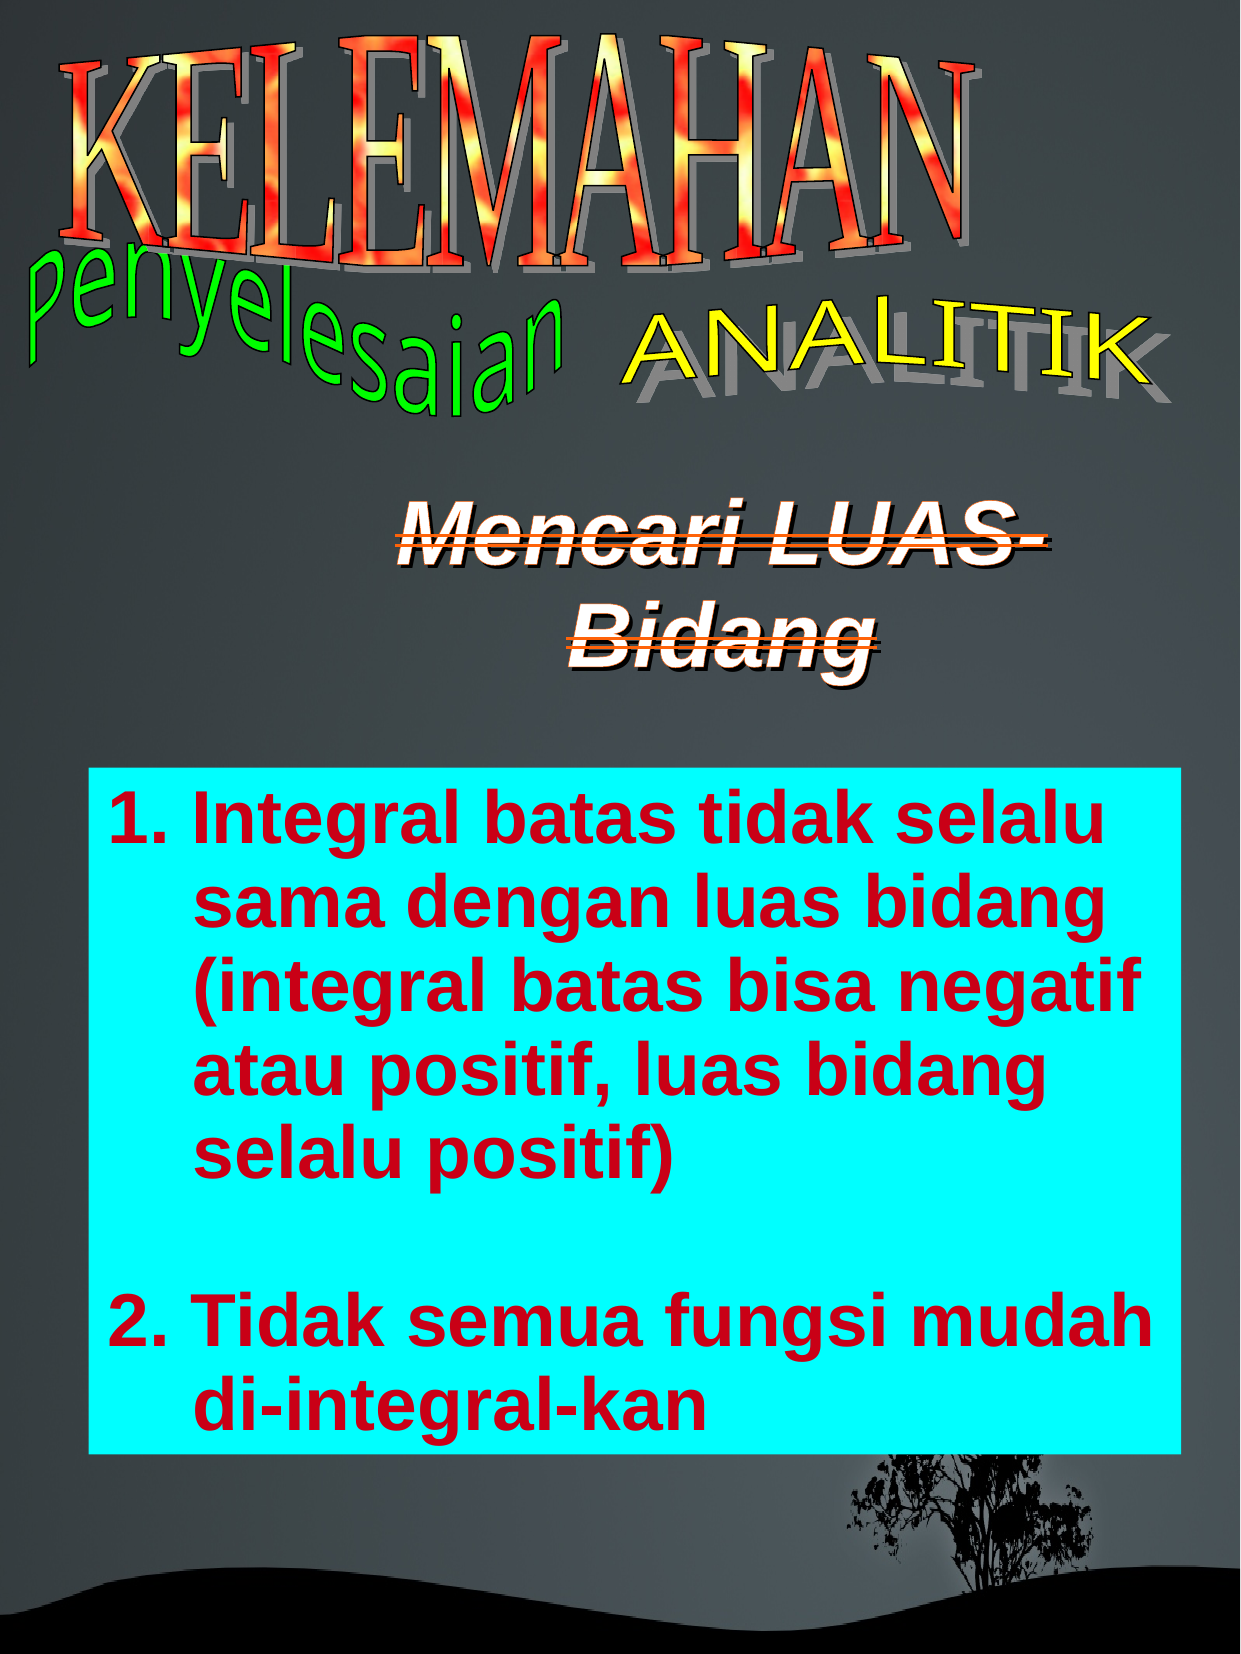

KELEMAHAN
Penyelesaian
ANALITIK
Mencari LUAS-Bidang
1. Integral batas tidak selalu sama dengan luas bidang (integral batas bisa negatif atau positif, luas bidang selalu positif)
2. Tidak semua fungsi mudah di-integral-kan